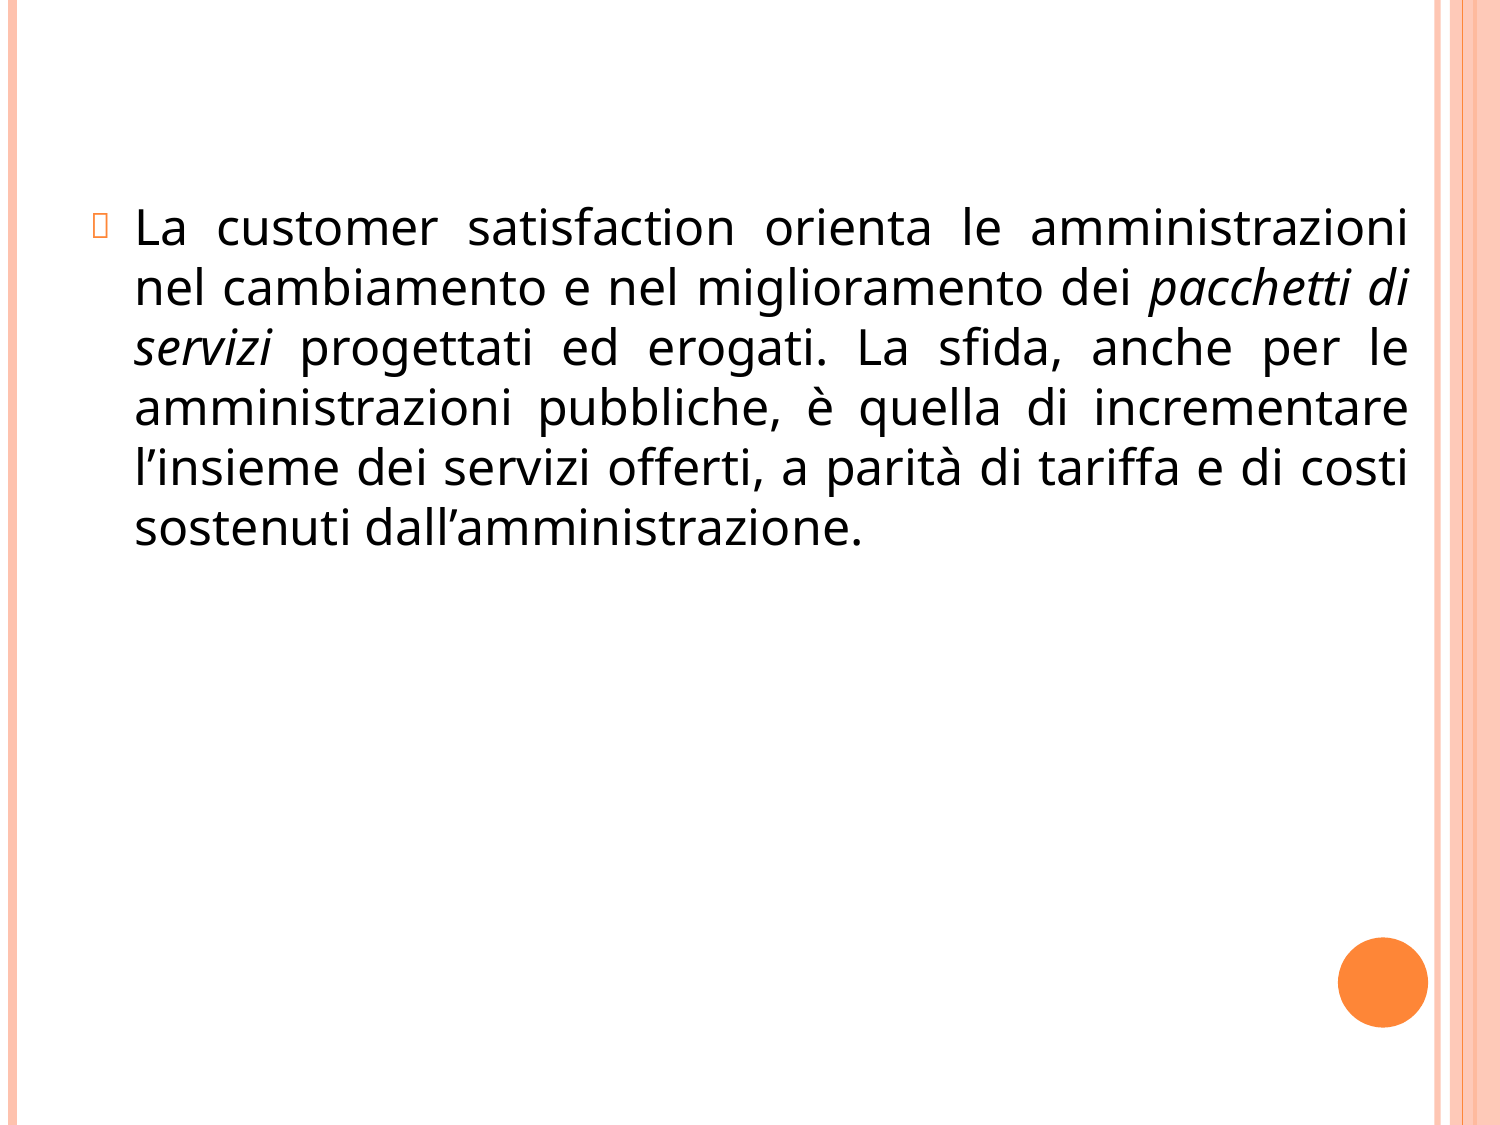

# La customer satisfaction orienta le amministrazioni nel cambiamento e nel miglioramento dei pacchetti di servizi progettati ed erogati. La sfida, anche per le amministrazioni pubbliche, è quella di incrementare l’insieme dei servizi offerti, a parità di tariffa e di costi sostenuti dall’amministrazione.